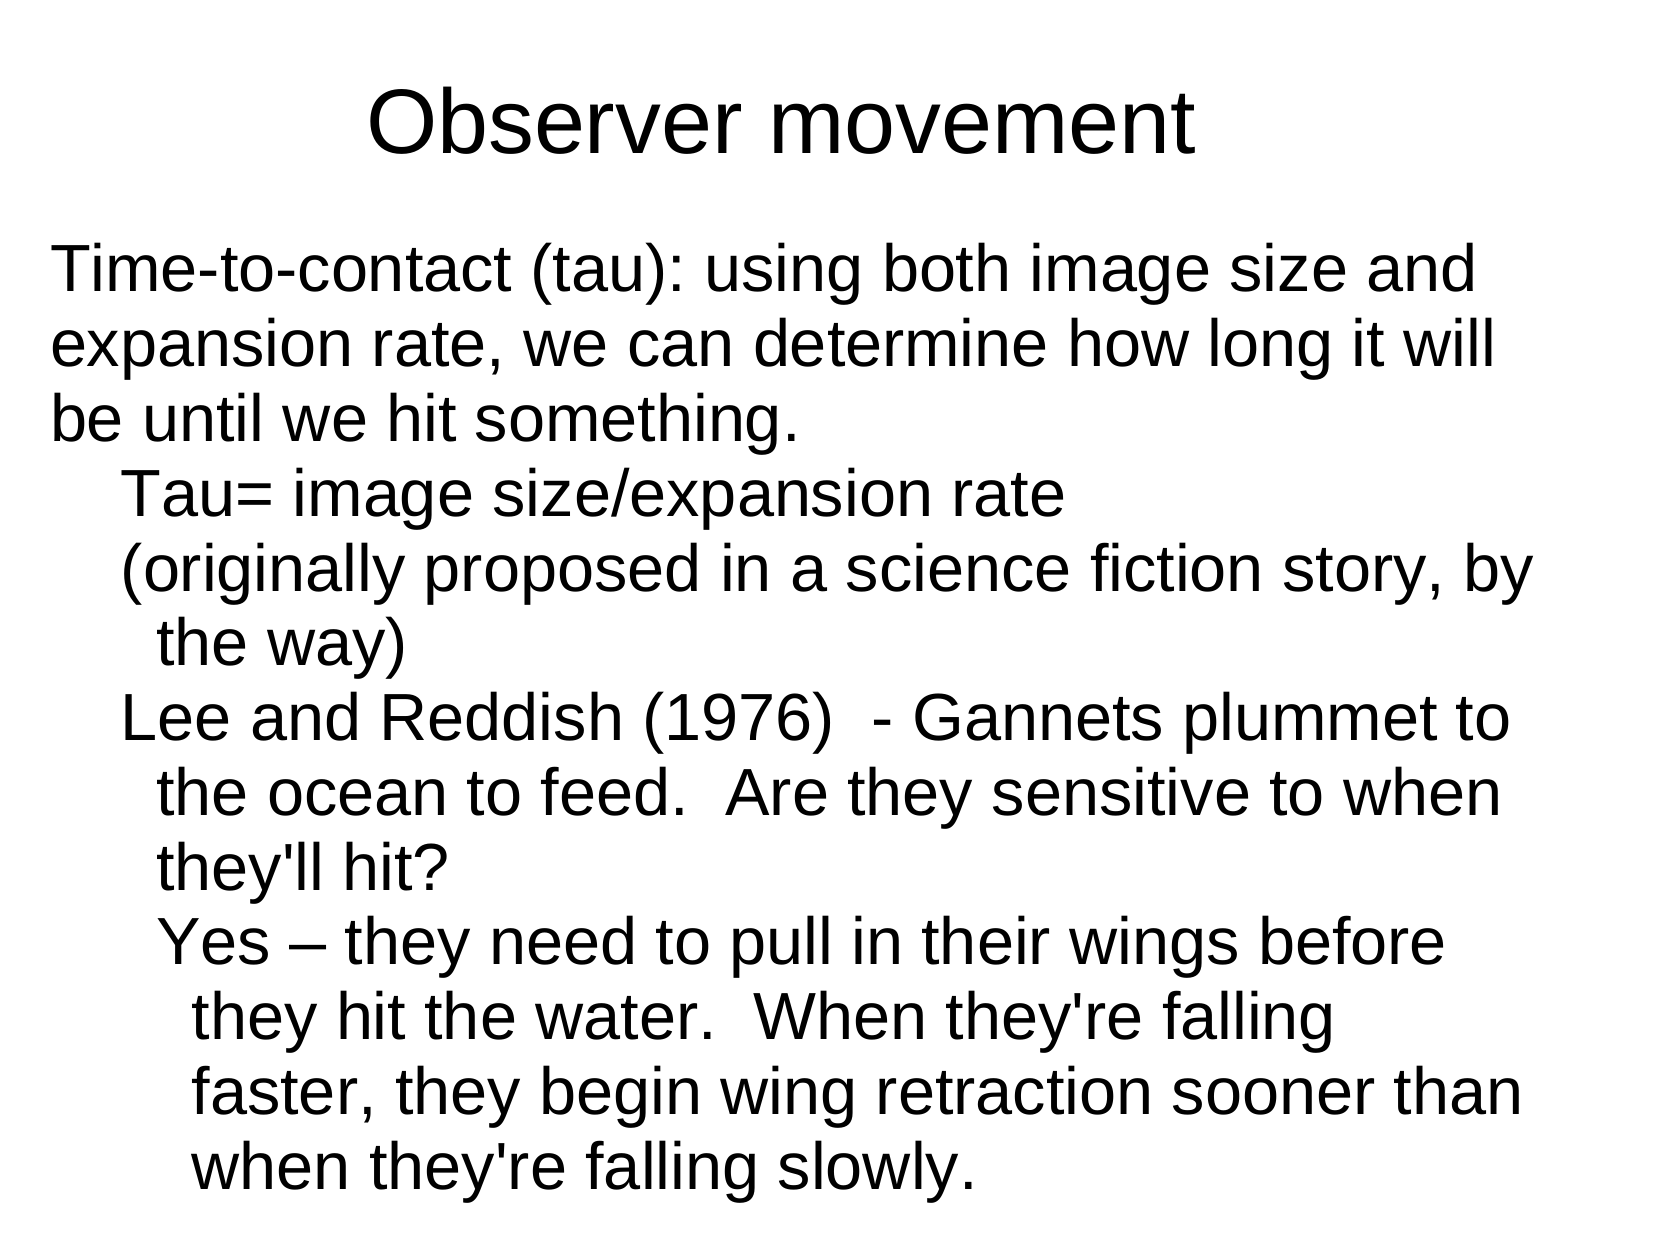

# Observer movement
Time-to-contact (tau): using both image size and expansion rate, we can determine how long it will be until we hit something.
Tau= image size/expansion rate
(originally proposed in a science fiction story, by the way)
Lee and Reddish (1976) - Gannets plummet to the ocean to feed. Are they sensitive to when they'll hit?
Yes – they need to pull in their wings before they hit the water. When they're falling faster, they begin wing retraction sooner than when they're falling slowly.